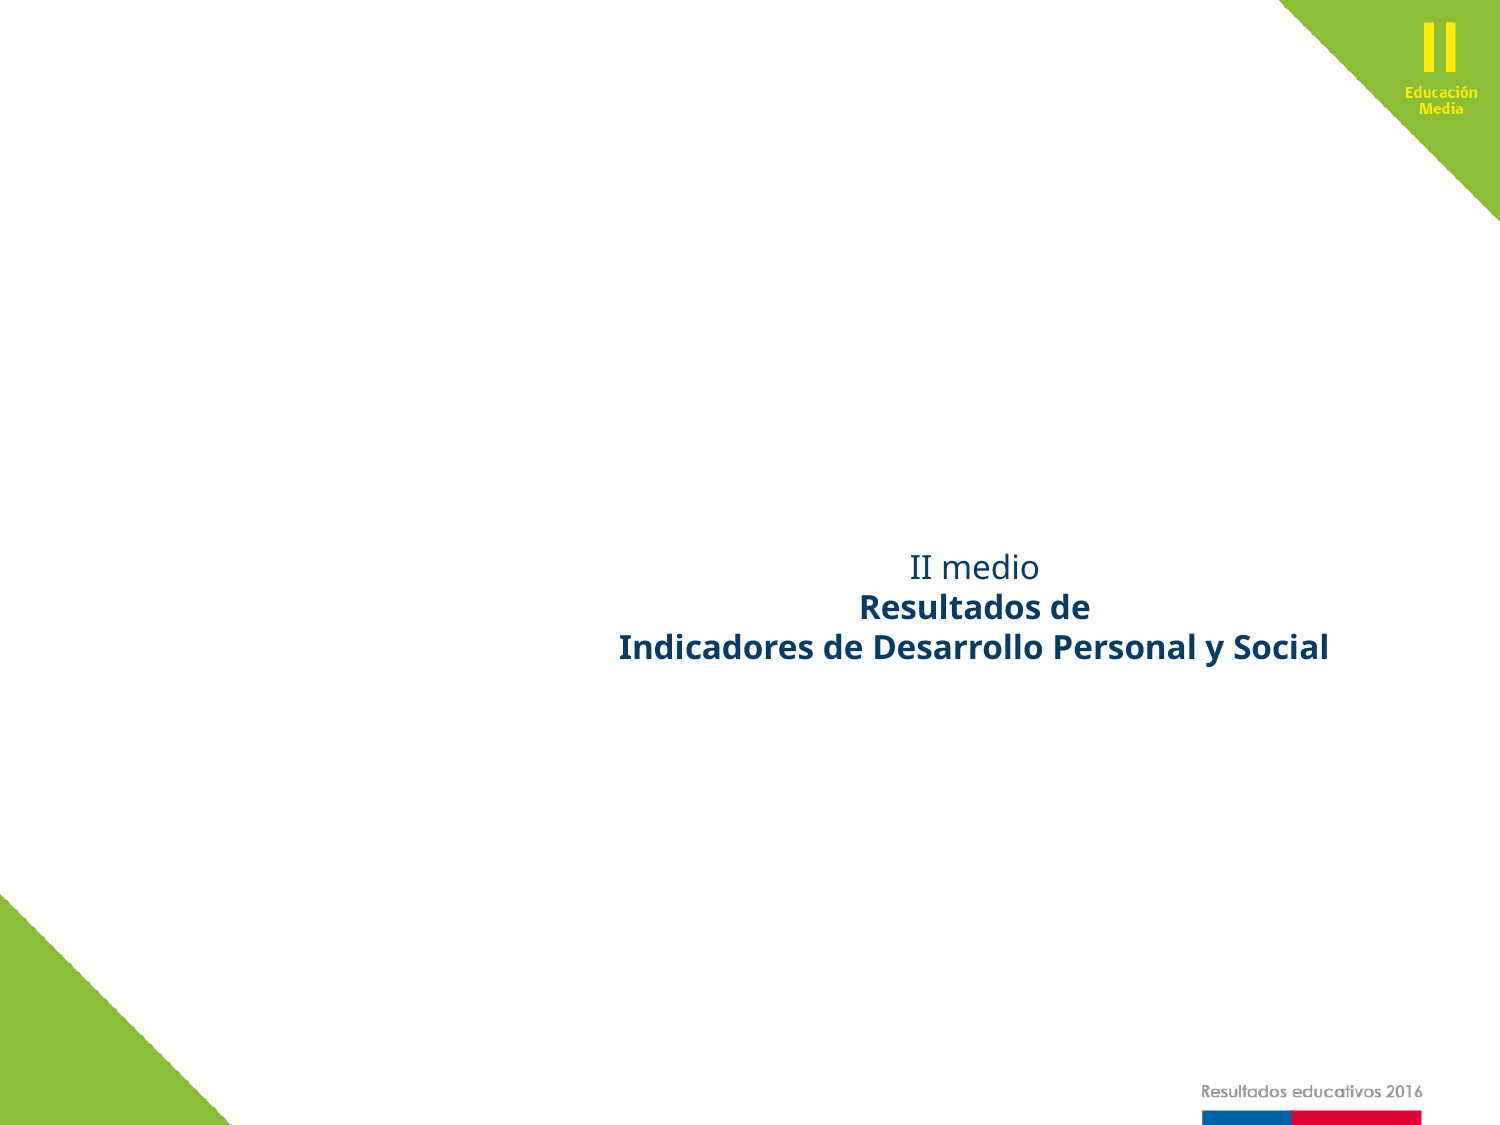

II medio
Resultados de
Indicadores de Desarrollo Personal y Social